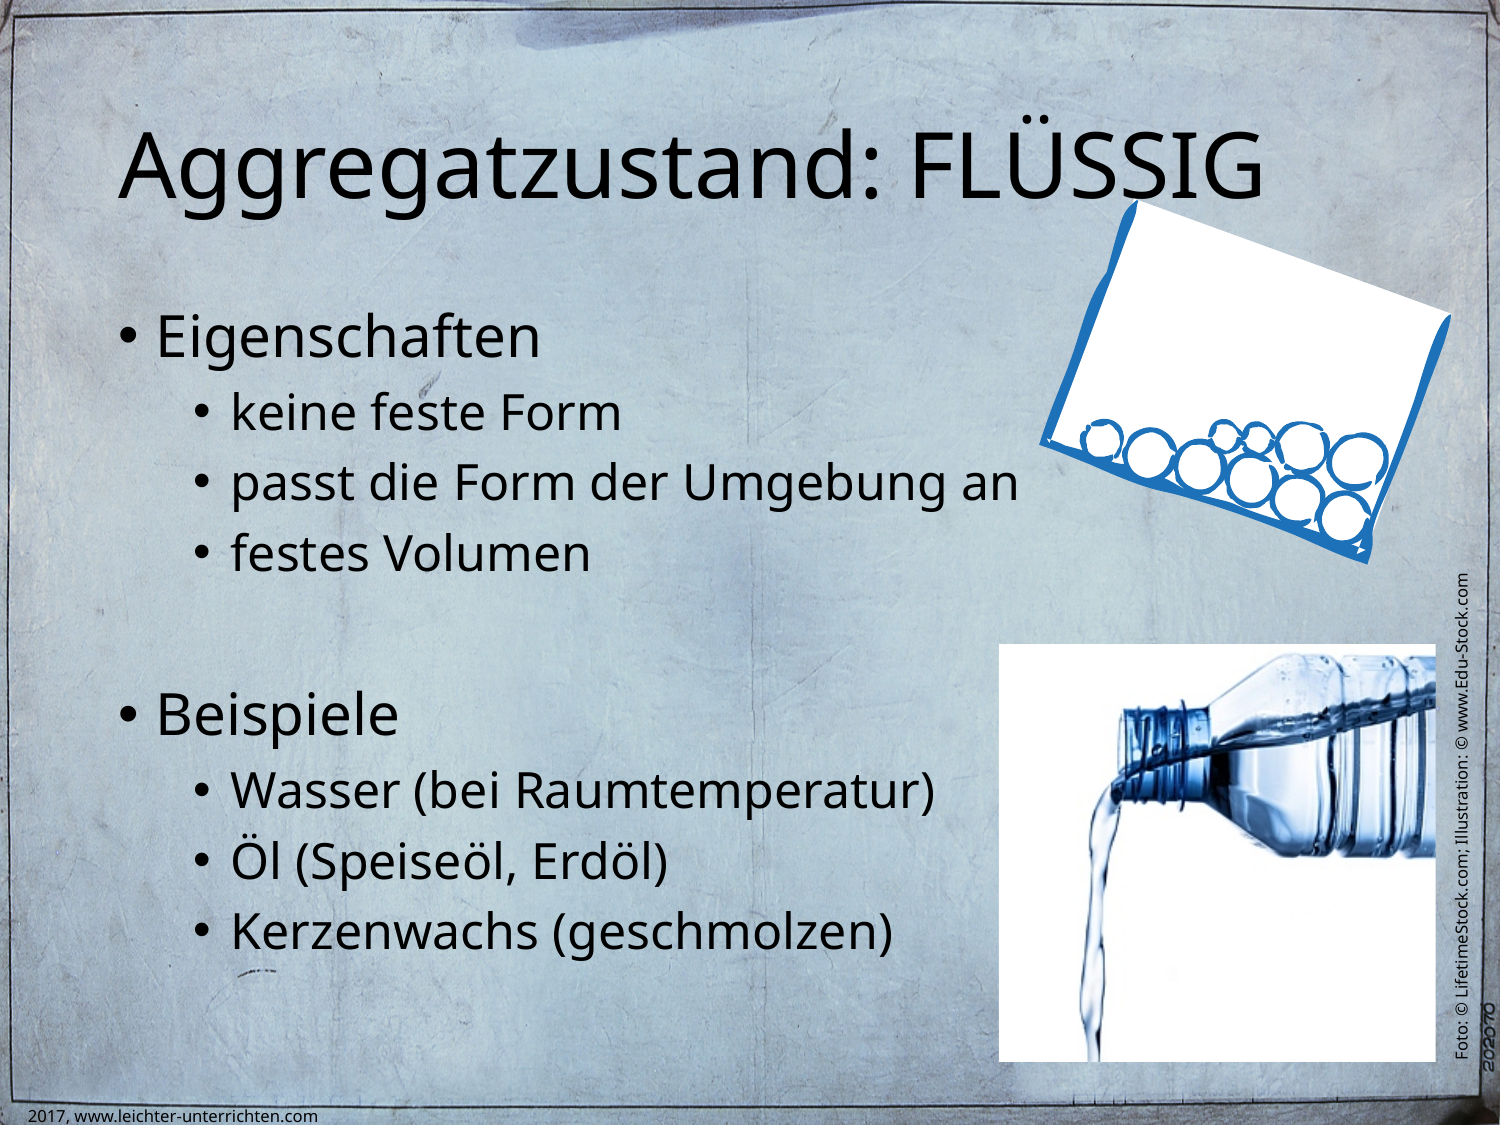

# Aggregatzustand: FLÜSSIG
Eigenschaften
keine feste Form
passt die Form der Umgebung an
festes Volumen
Beispiele
Wasser (bei Raumtemperatur)
Öl (Speiseöl, Erdöl)
Kerzenwachs (geschmolzen)
Foto: © LifetimeStock.com; Illustration: © www.Edu-Stock.com